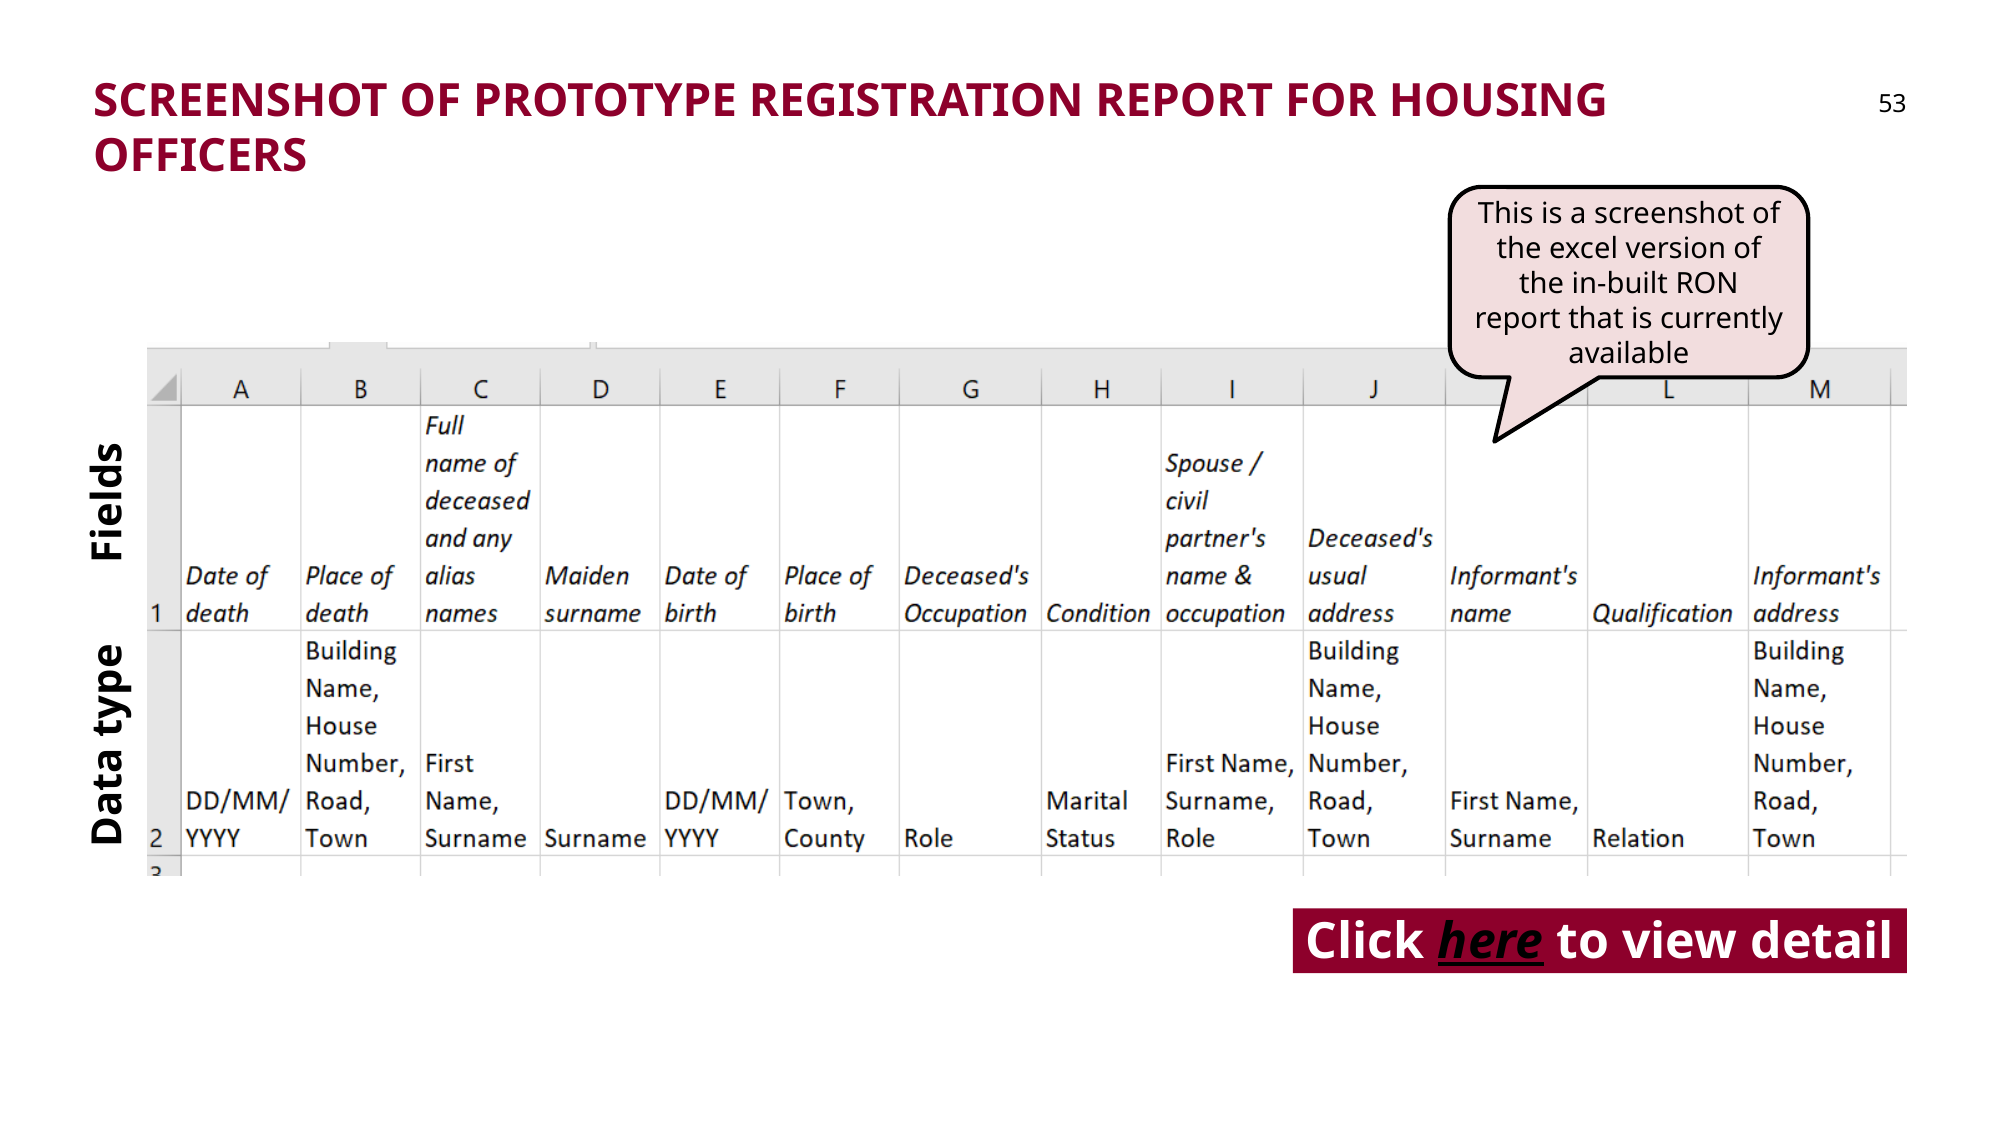

# SCREENSHOT OF PROTOTYPE REGISTRATION REPORT FOR HOUSING OFFICERS
This is a screenshot of the excel version of the in-built RON report that is currently available
Fields
Data type
Click here to view detail